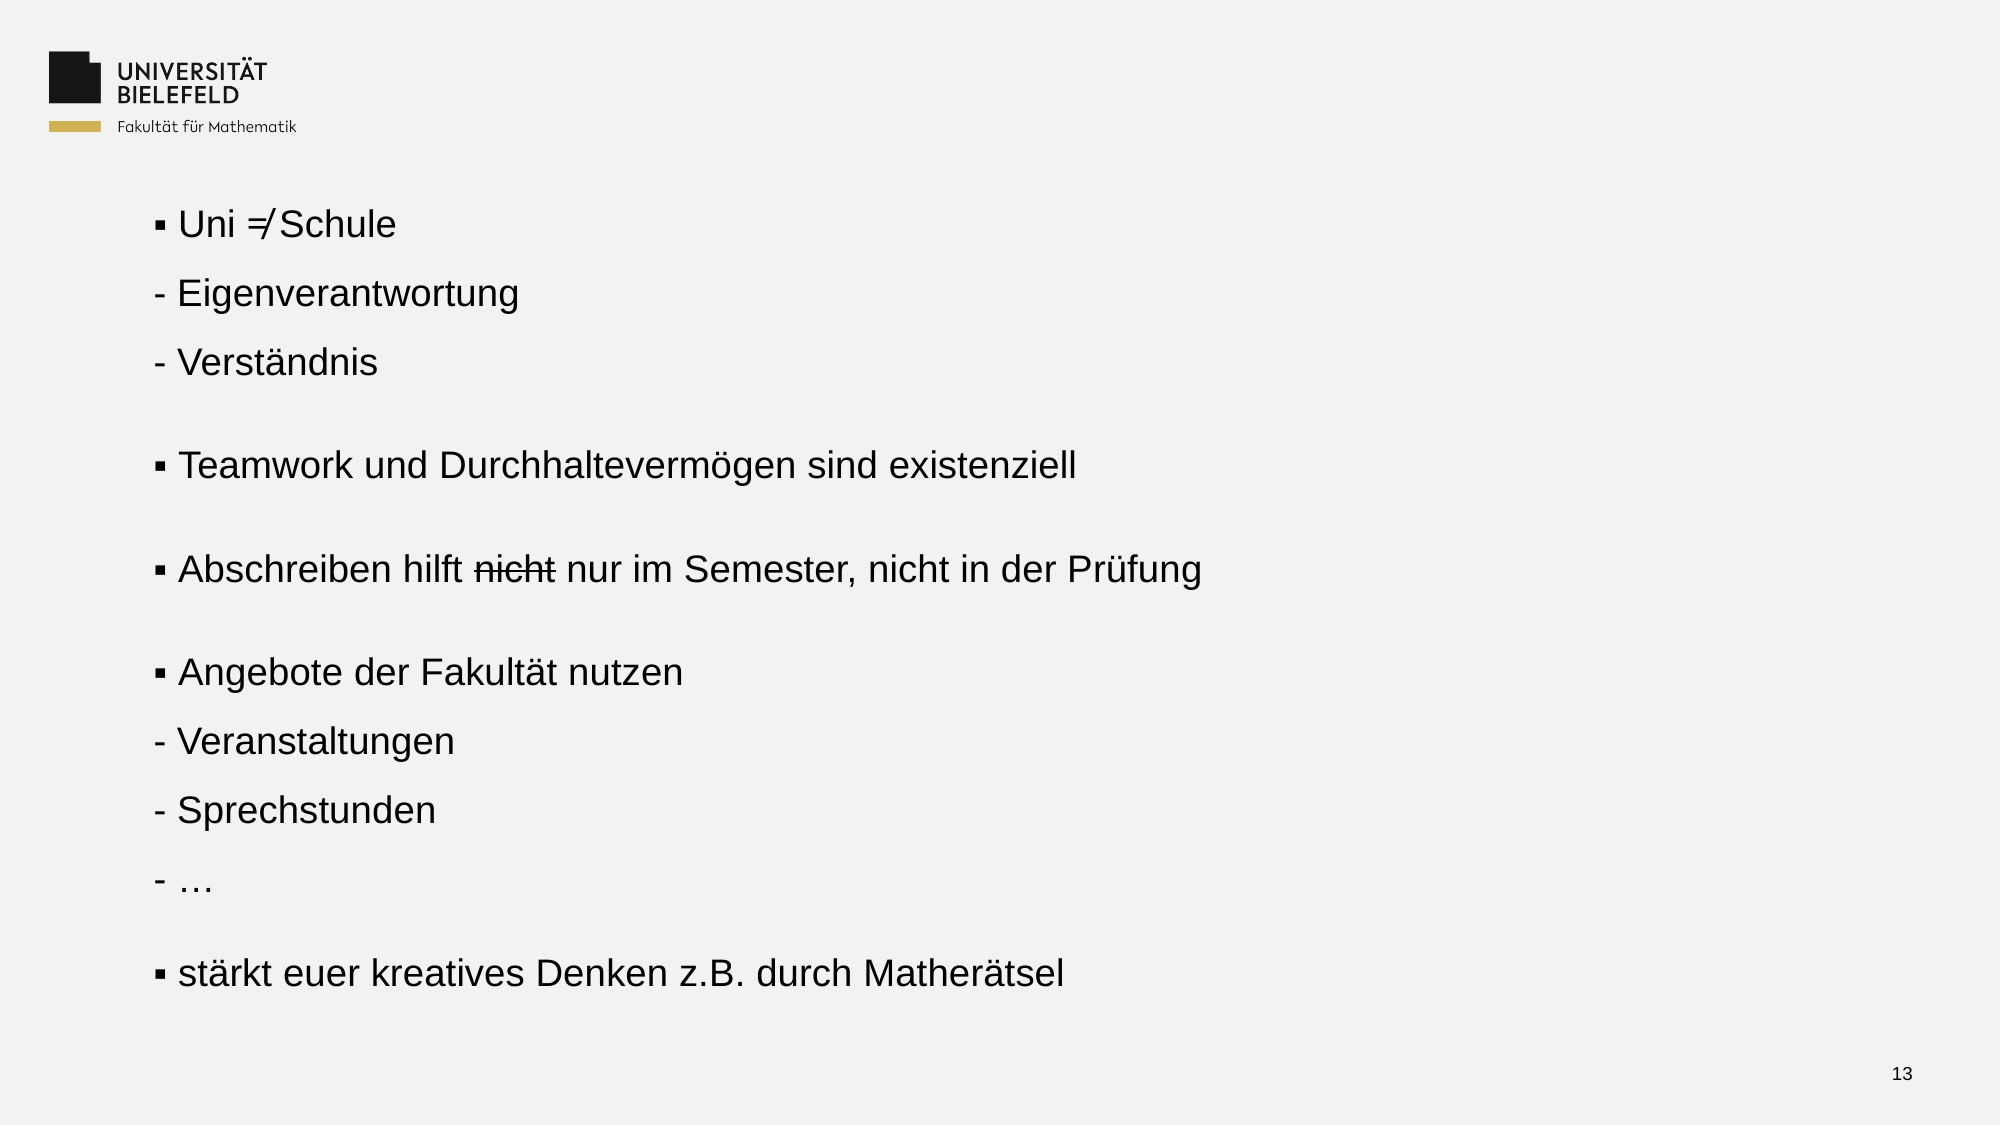

# ▪ Uni ≠ Schule
 		- Eigenverantwortung
 		- Verständnis
 	▪ Teamwork und Durchhaltevermögen sind existenziell
 	▪ Abschreiben hilft nicht nur im Semester, nicht in der Prüfung
 	▪ Angebote der Fakultät nutzen
 		- Veranstaltungen
 		- Sprechstunden
 		- …
 	▪ stärkt euer kreatives Denken z.B. durch Matherätsel